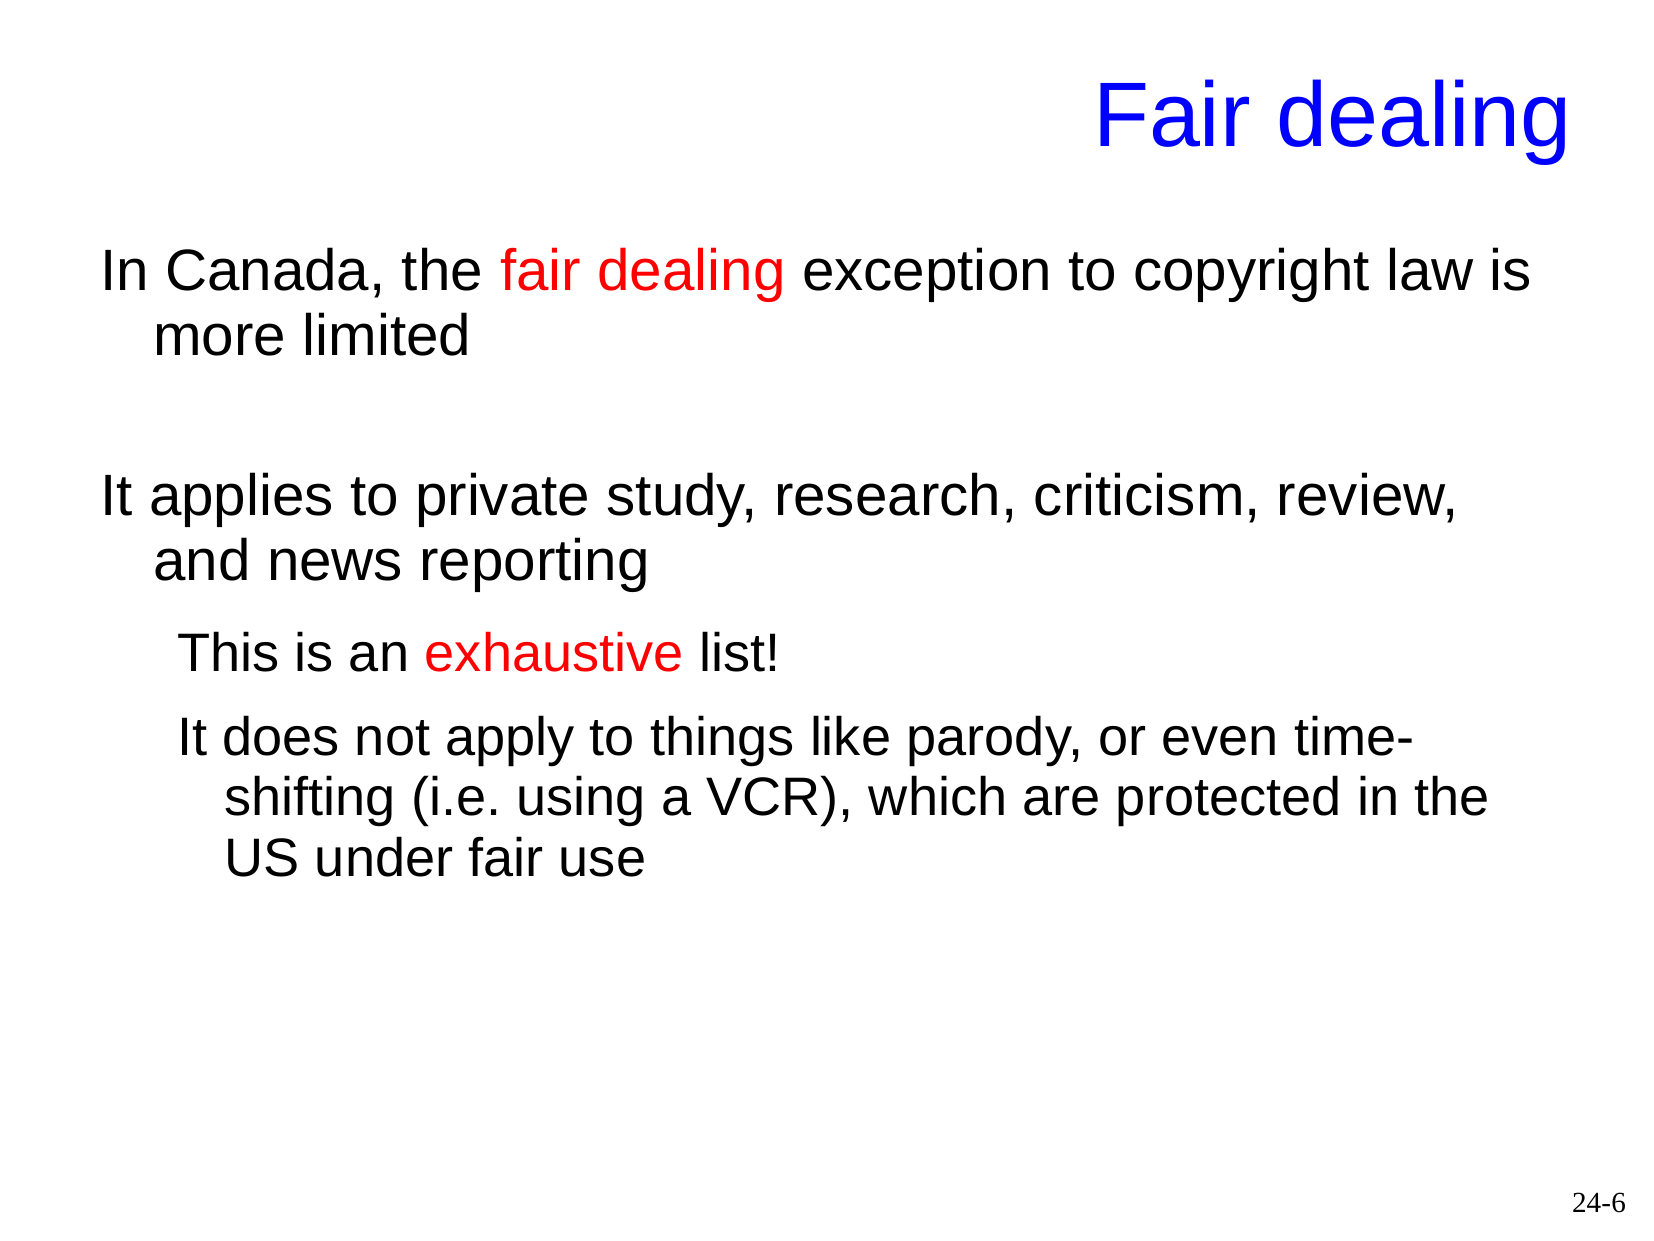

# Fair dealing
In Canada, the fair dealing exception to copyright law is more limited
It applies to private study, research, criticism, review, and news reporting
This is an exhaustive list!
It does not apply to things like parody, or even time-shifting (i.e. using a VCR), which are protected in the US under fair use